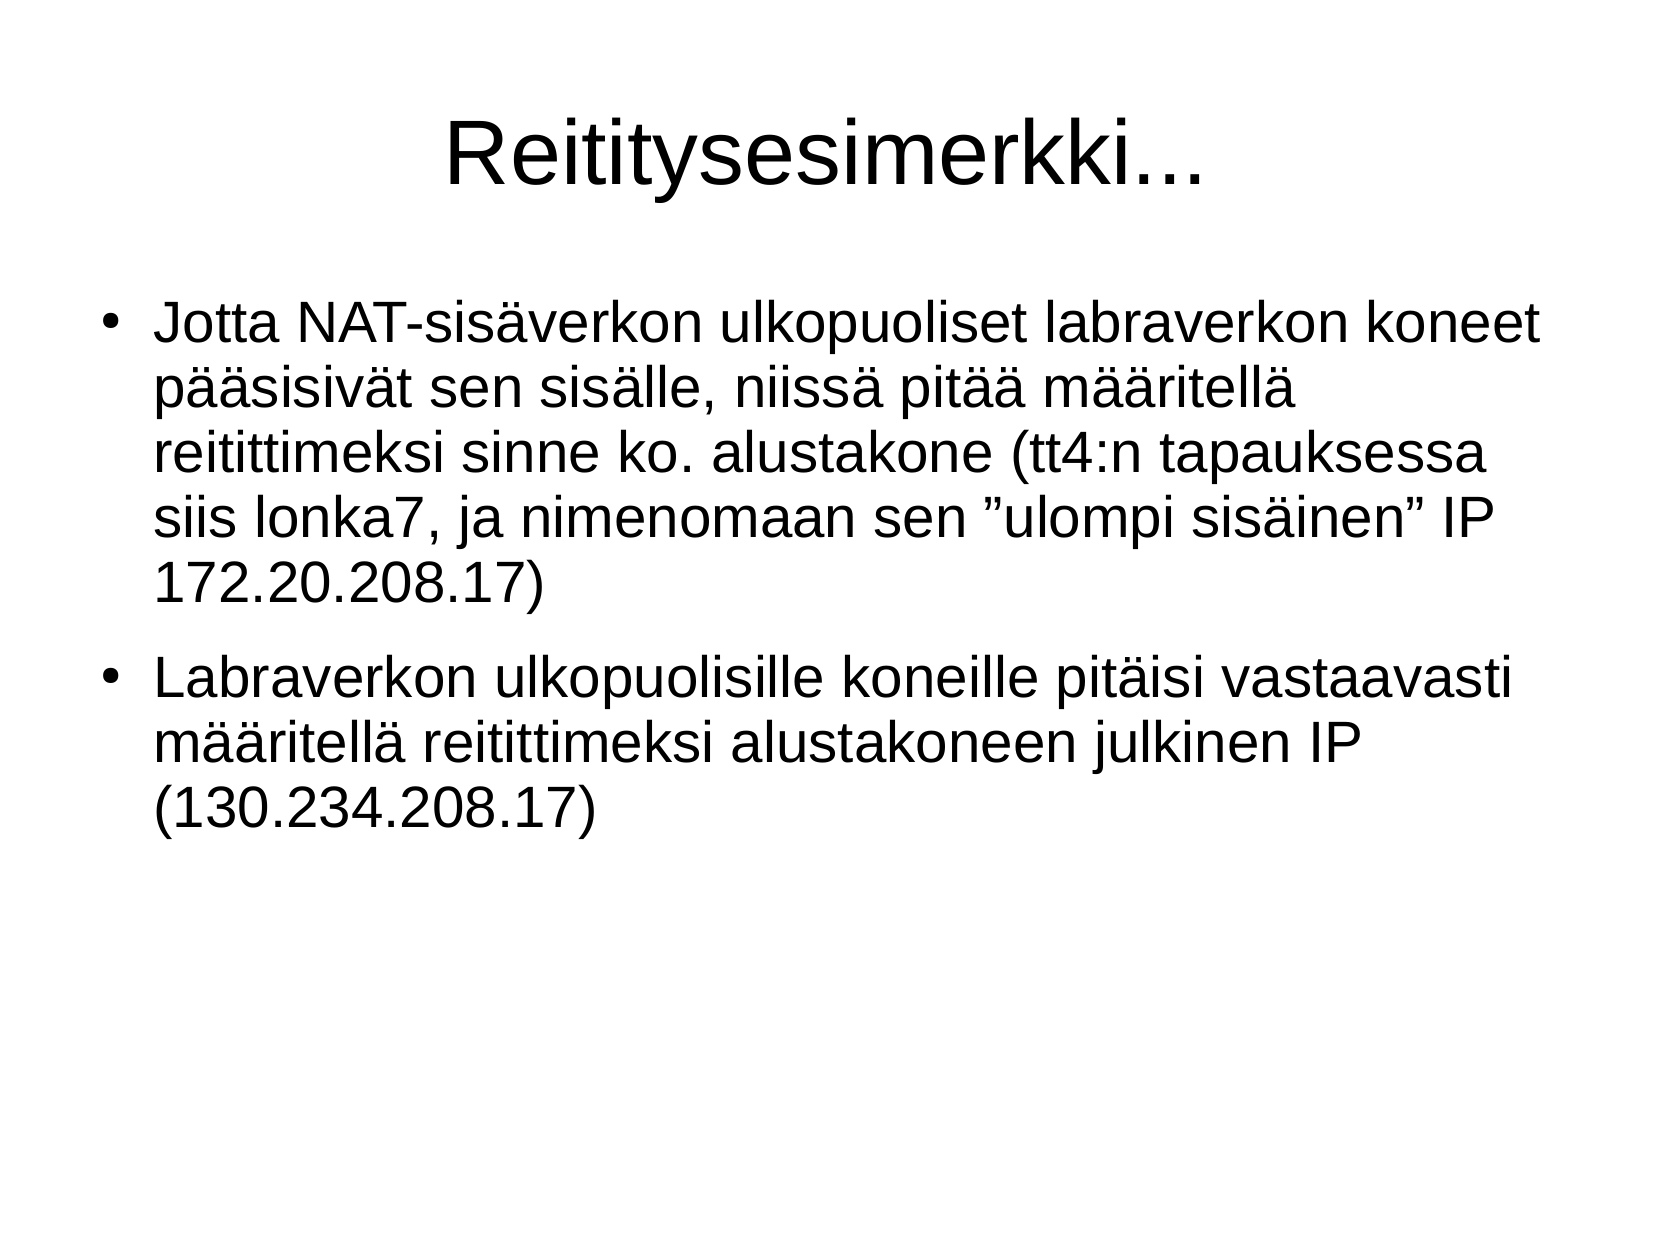

# Reititysesimerkki...
Jotta NAT-sisäverkon ulkopuoliset labraverkon koneet pääsisivät sen sisälle, niissä pitää määritellä reitittimeksi sinne ko. alustakone (tt4:n tapauksessa siis lonka7, ja nimenomaan sen ”ulompi sisäinen” IP 172.20.208.17)
Labraverkon ulkopuolisille koneille pitäisi vastaavasti määritellä reitittimeksi alustakoneen julkinen IP (130.234.208.17)